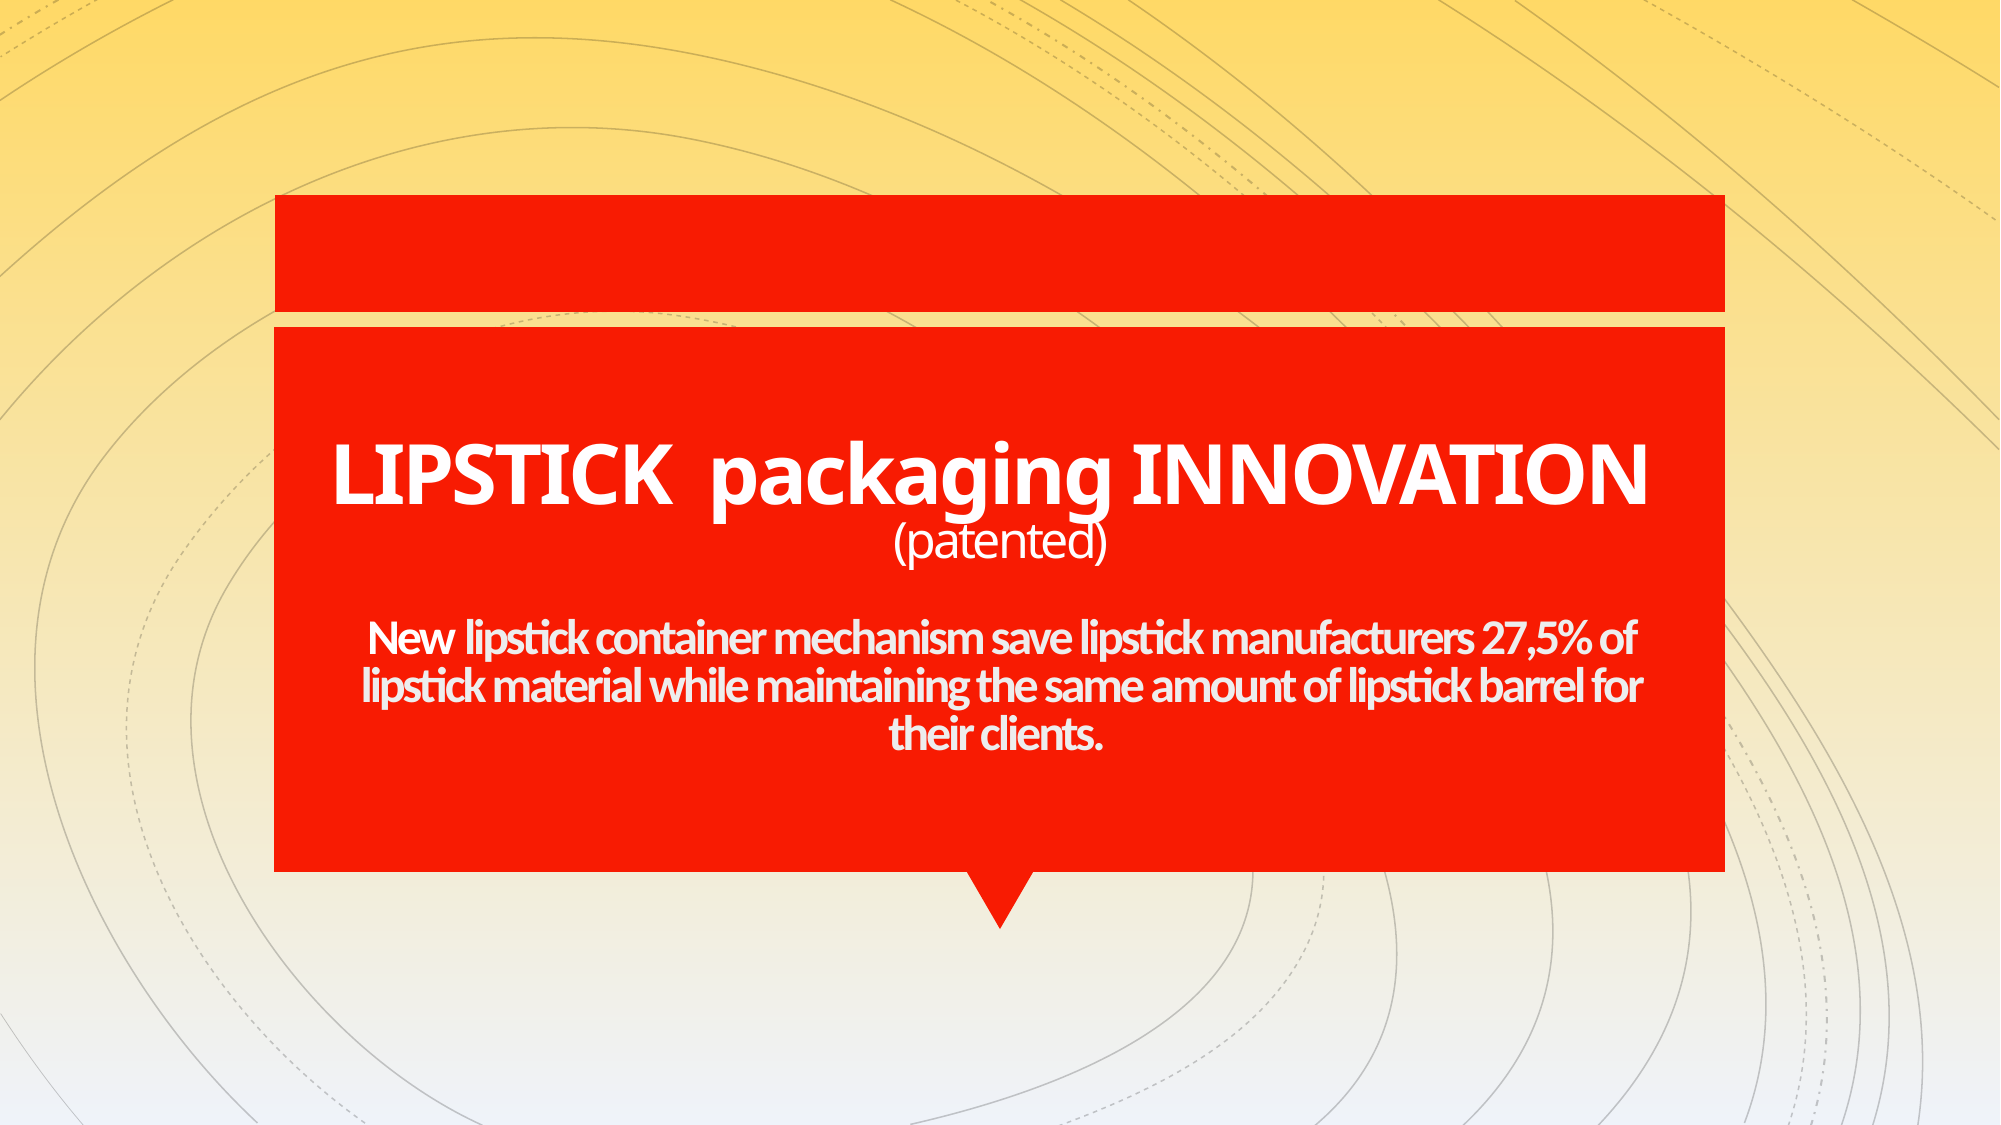

# LIPSTICK packaging INNOVATION (patented) New lipstick container mechanism save lipstick manufacturers 27,5% of lipstick material while maintaining the same amount of lipstick barrel for their clients.